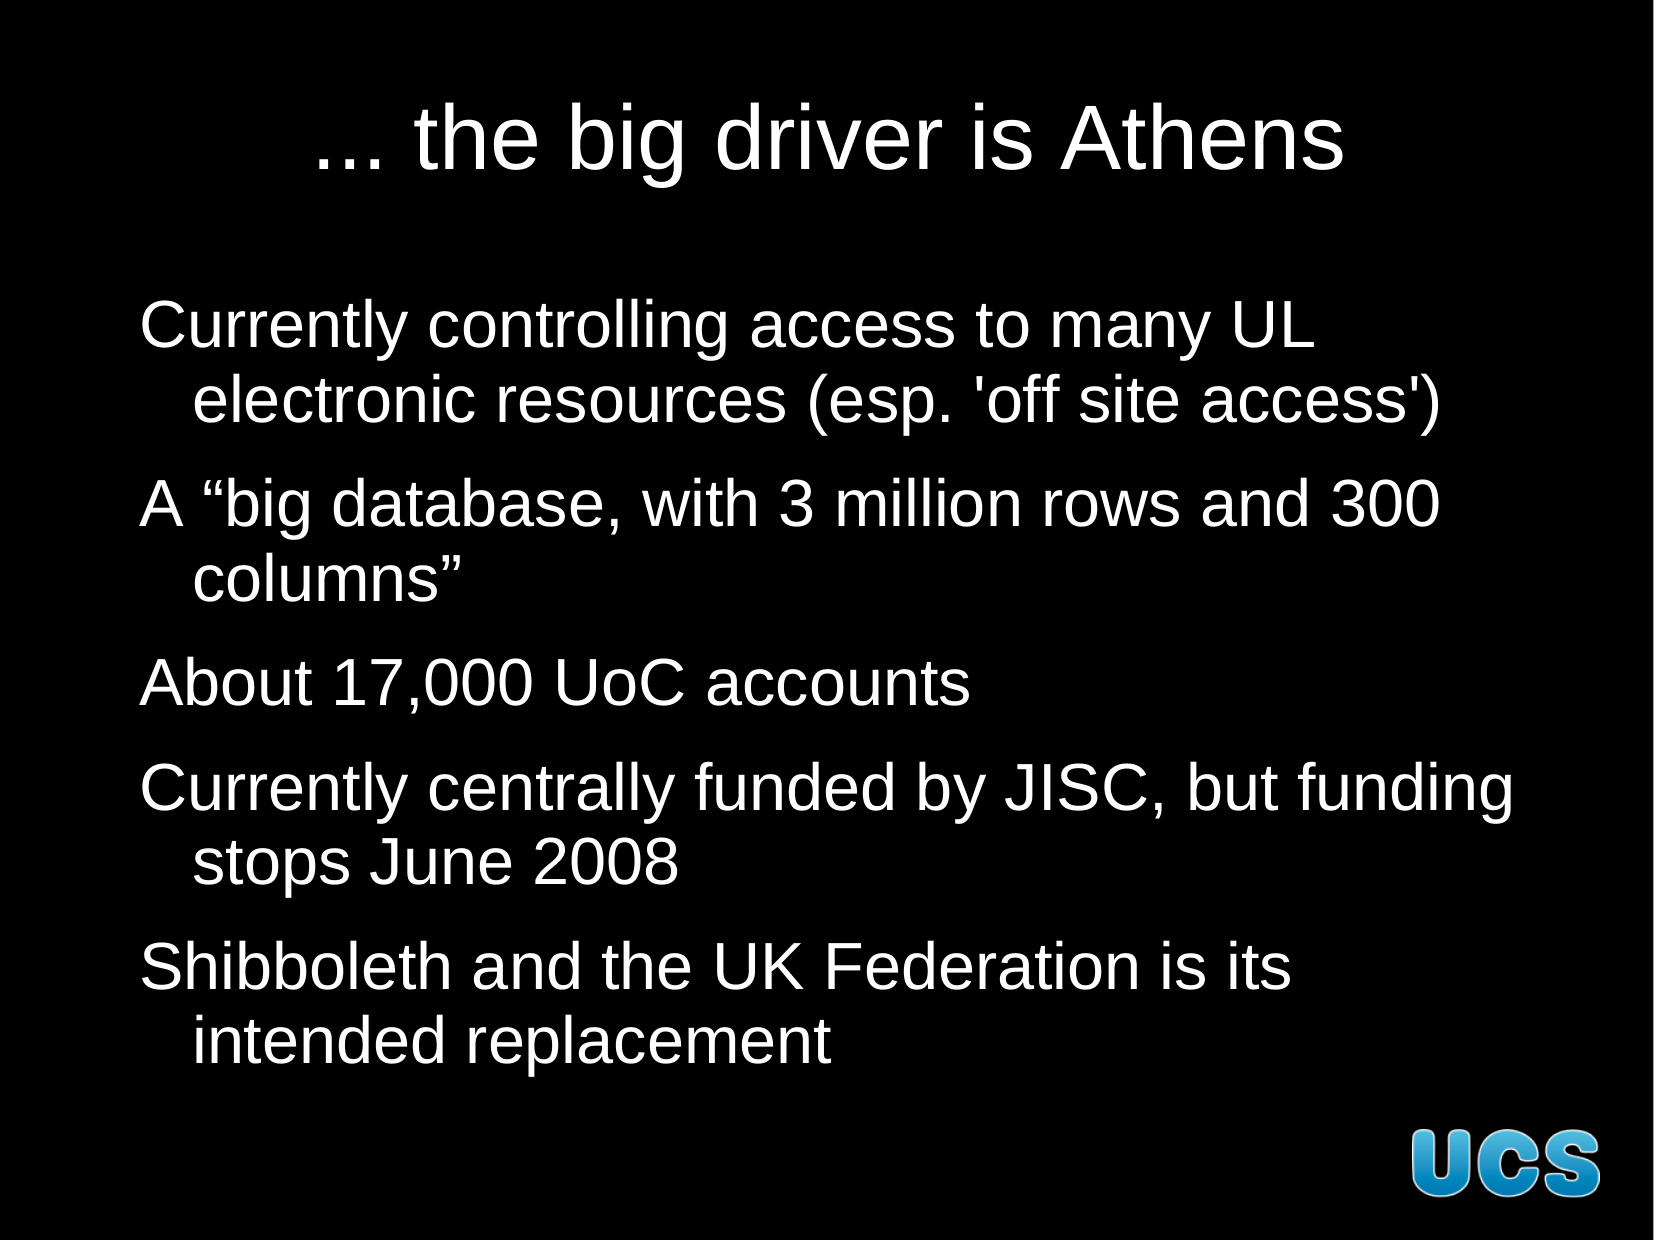

# ... the big driver is Athens
Currently controlling access to many UL electronic resources (esp. 'off site access')
A “big database, with 3 million rows and 300 columns”
About 17,000 UoC accounts
Currently centrally funded by JISC, but funding stops June 2008
Shibboleth and the UK Federation is its intended replacement